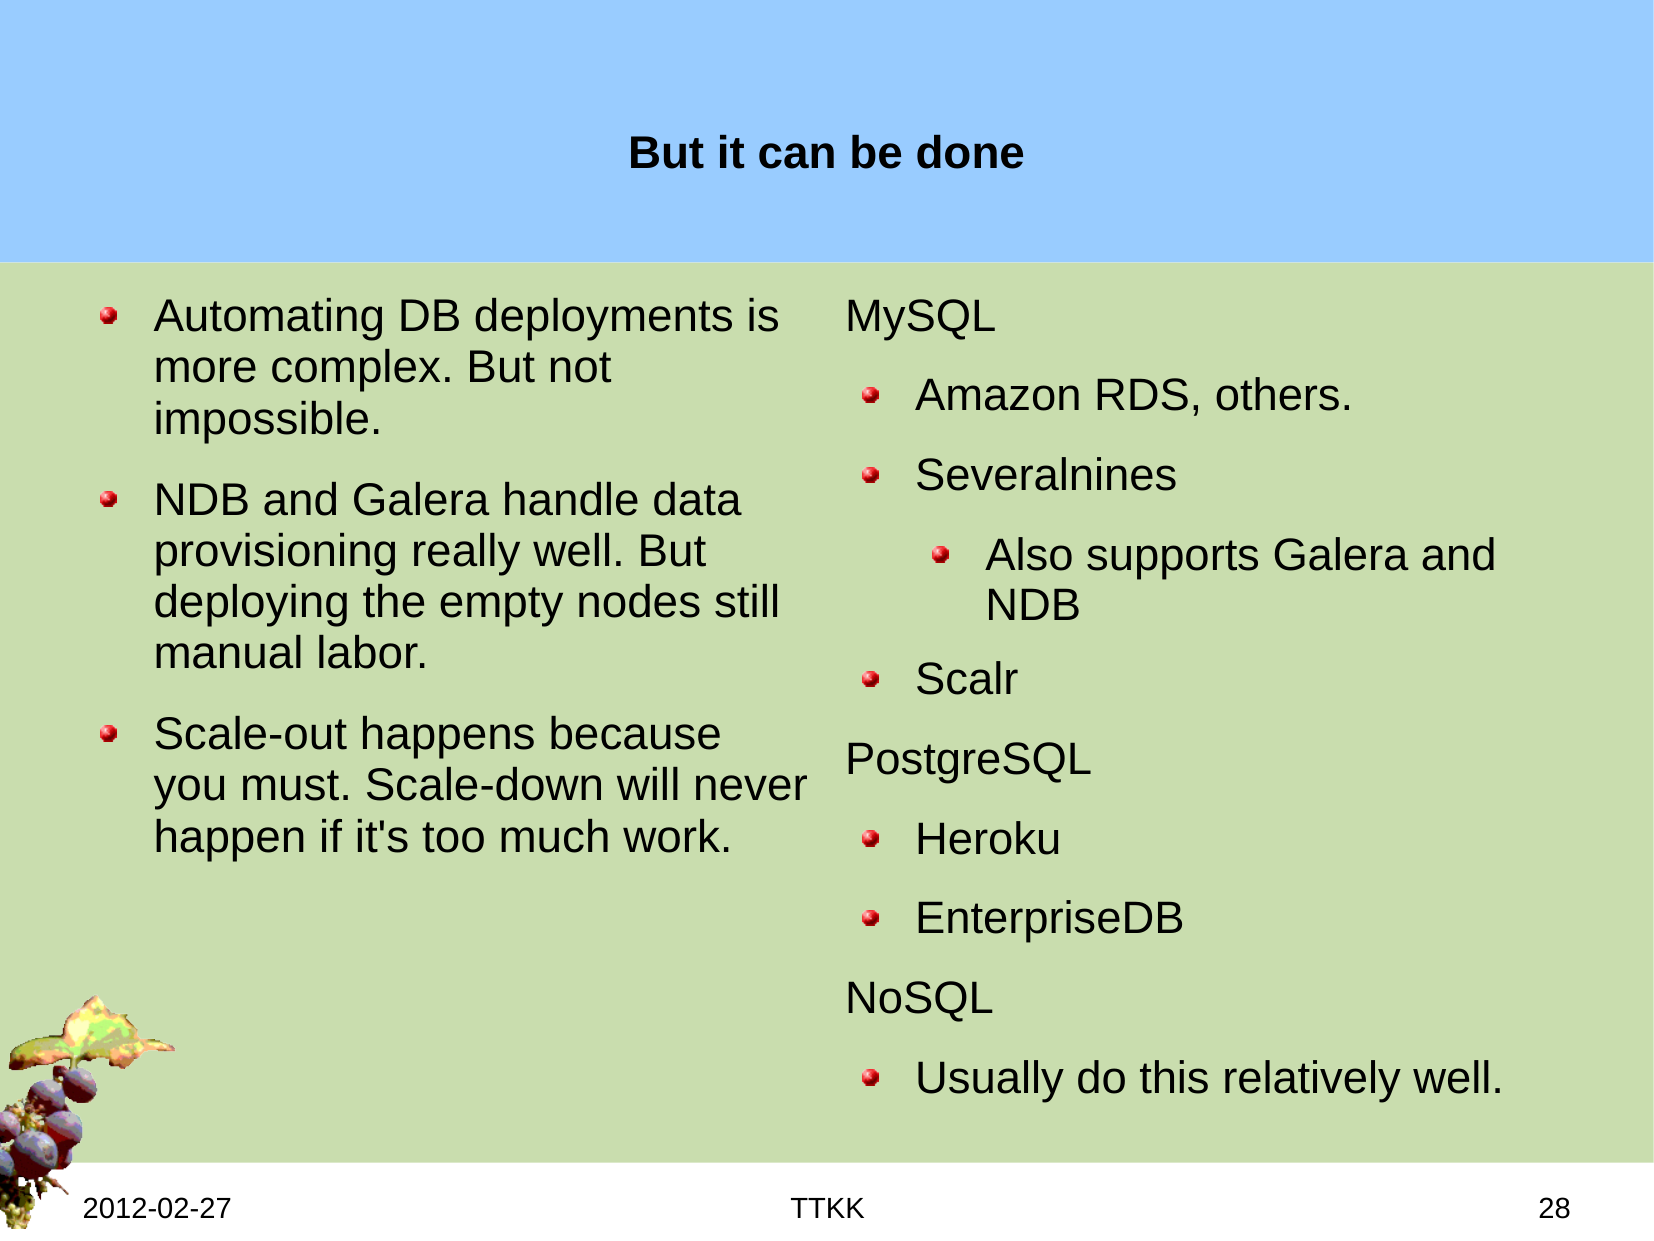

# But it can be done
Automating DB deployments is more complex. But not impossible.
NDB and Galera handle data provisioning really well. But deploying the empty nodes still manual labor.
Scale-out happens because you must. Scale-down will never happen if it's too much work.
MySQL
Amazon RDS, others.
Severalnines
Also supports Galera and NDB
Scalr
PostgreSQL
Heroku
EnterpriseDB
NoSQL
Usually do this relatively well.
2012-02-27
TTKK
28